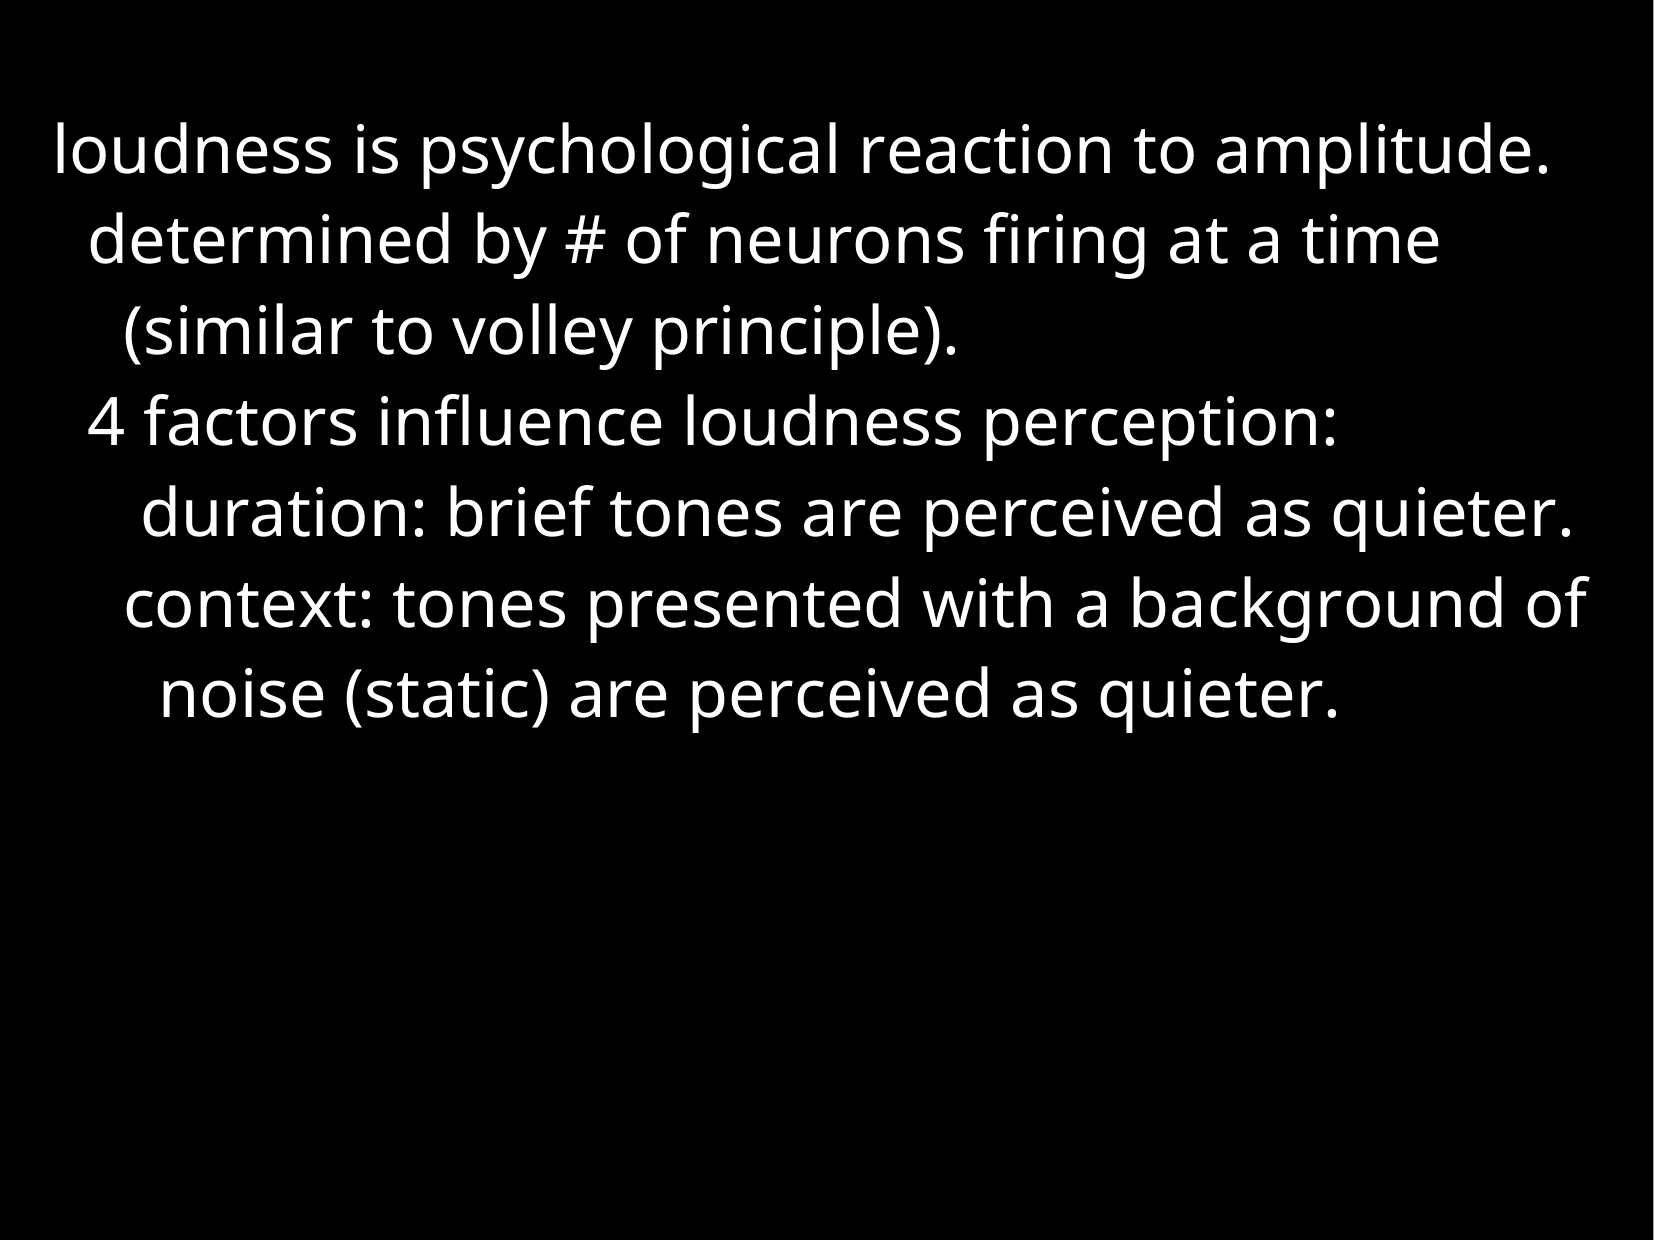

loudness is psychological reaction to amplitude.
determined by # of neurons firing at a time (similar to volley principle).
4 factors influence loudness perception:
 duration: brief tones are perceived as quieter.
context: tones presented with a background of noise (static) are perceived as quieter.